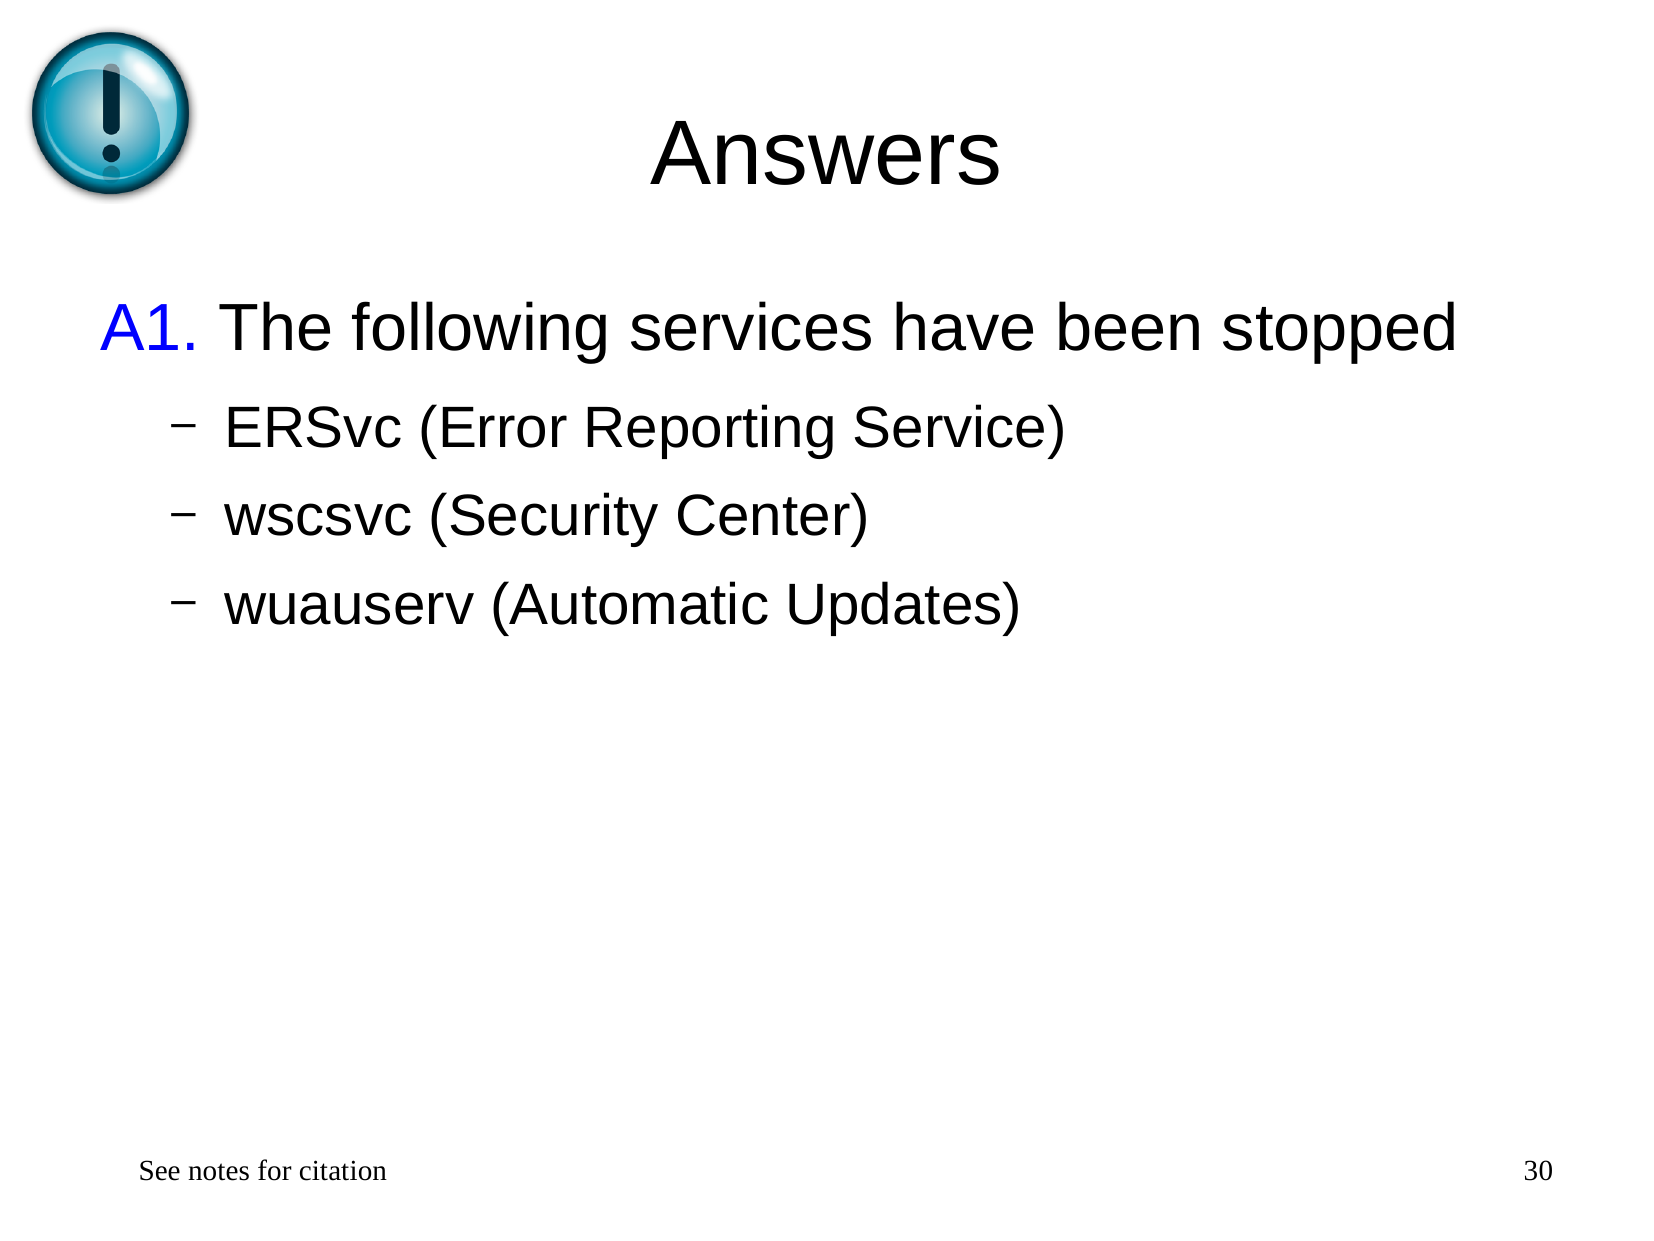

# Answers
 The following services have been stopped
ERSvc (Error Reporting Service)
wscsvc (Security Center)
wuauserv (Automatic Updates)
See notes for citation
30